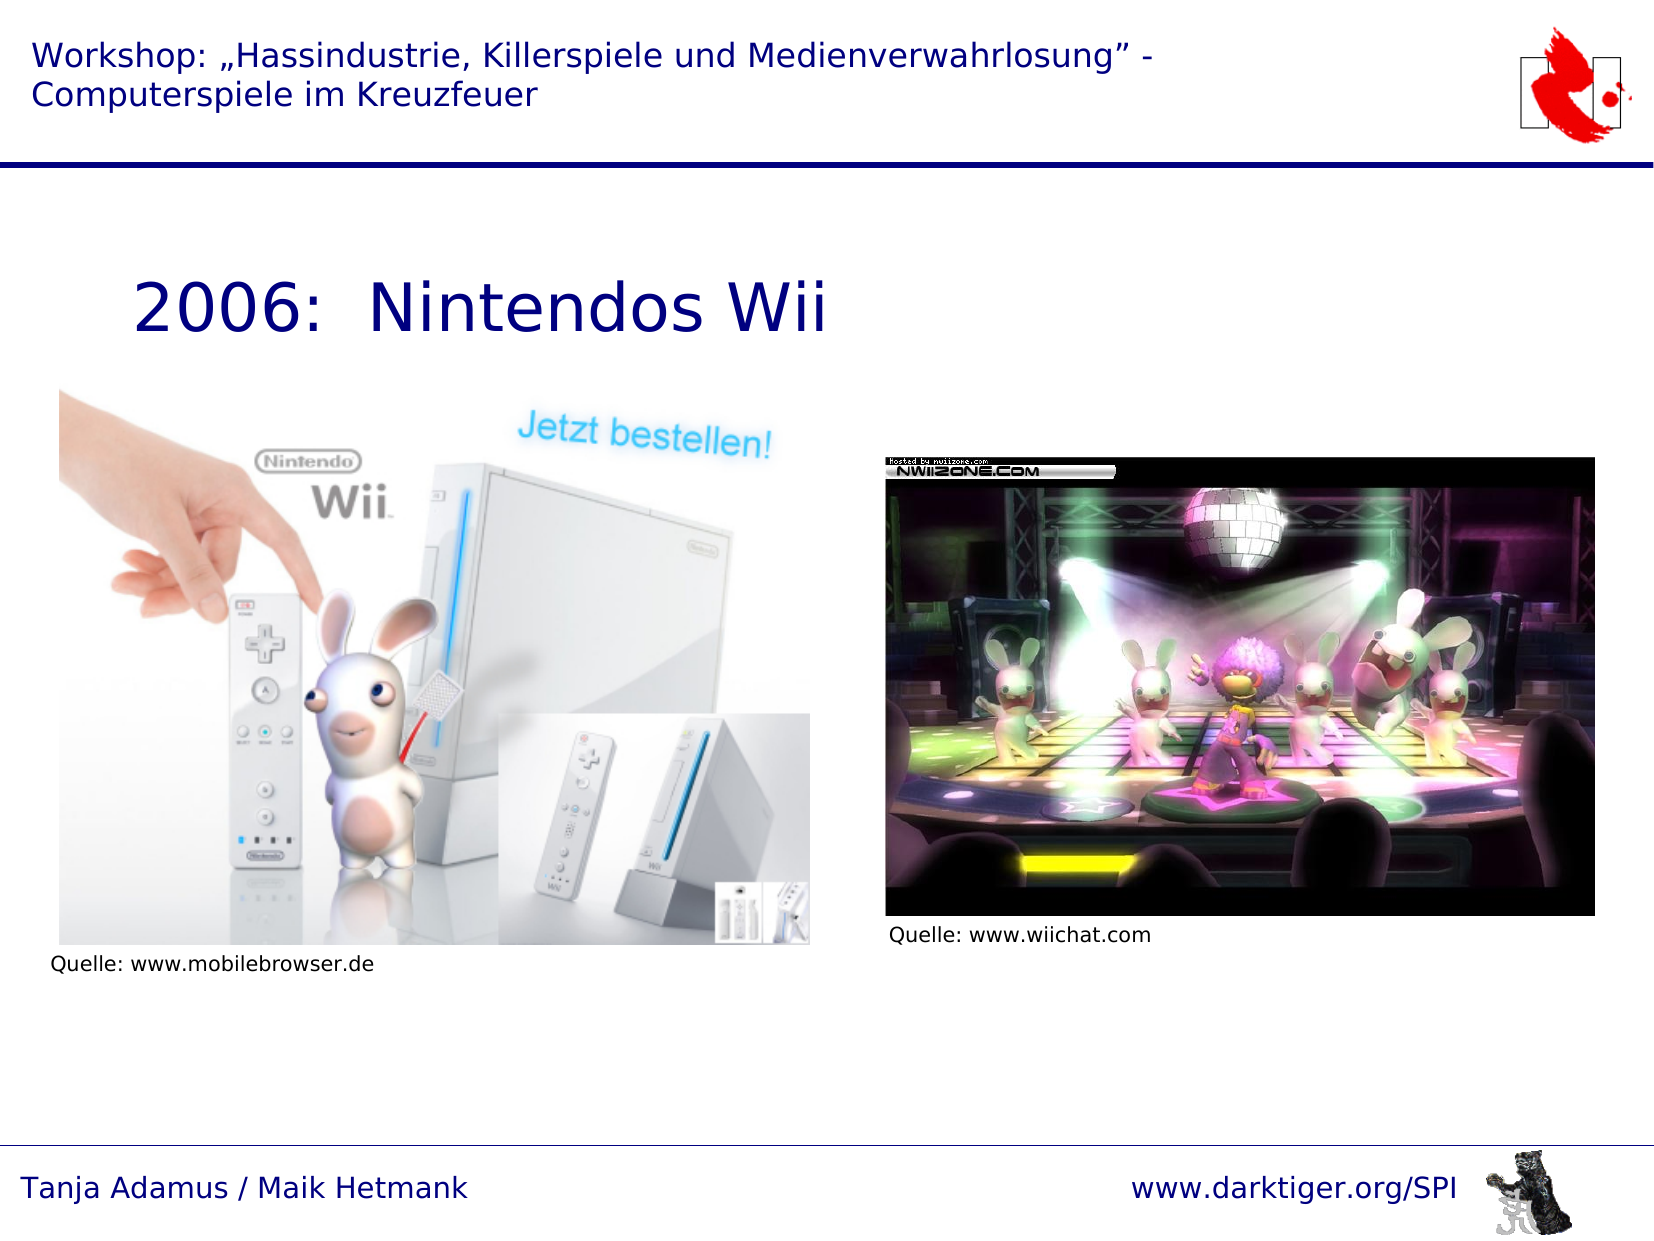

Workshop: „Hassindustrie, Killerspiele und Medienverwahrlosung” - Computerspiele im Kreuzfeuer
2006: Nintendos Wii
Quelle: www.wiichat.com
Quelle: www.mobilebrowser.de